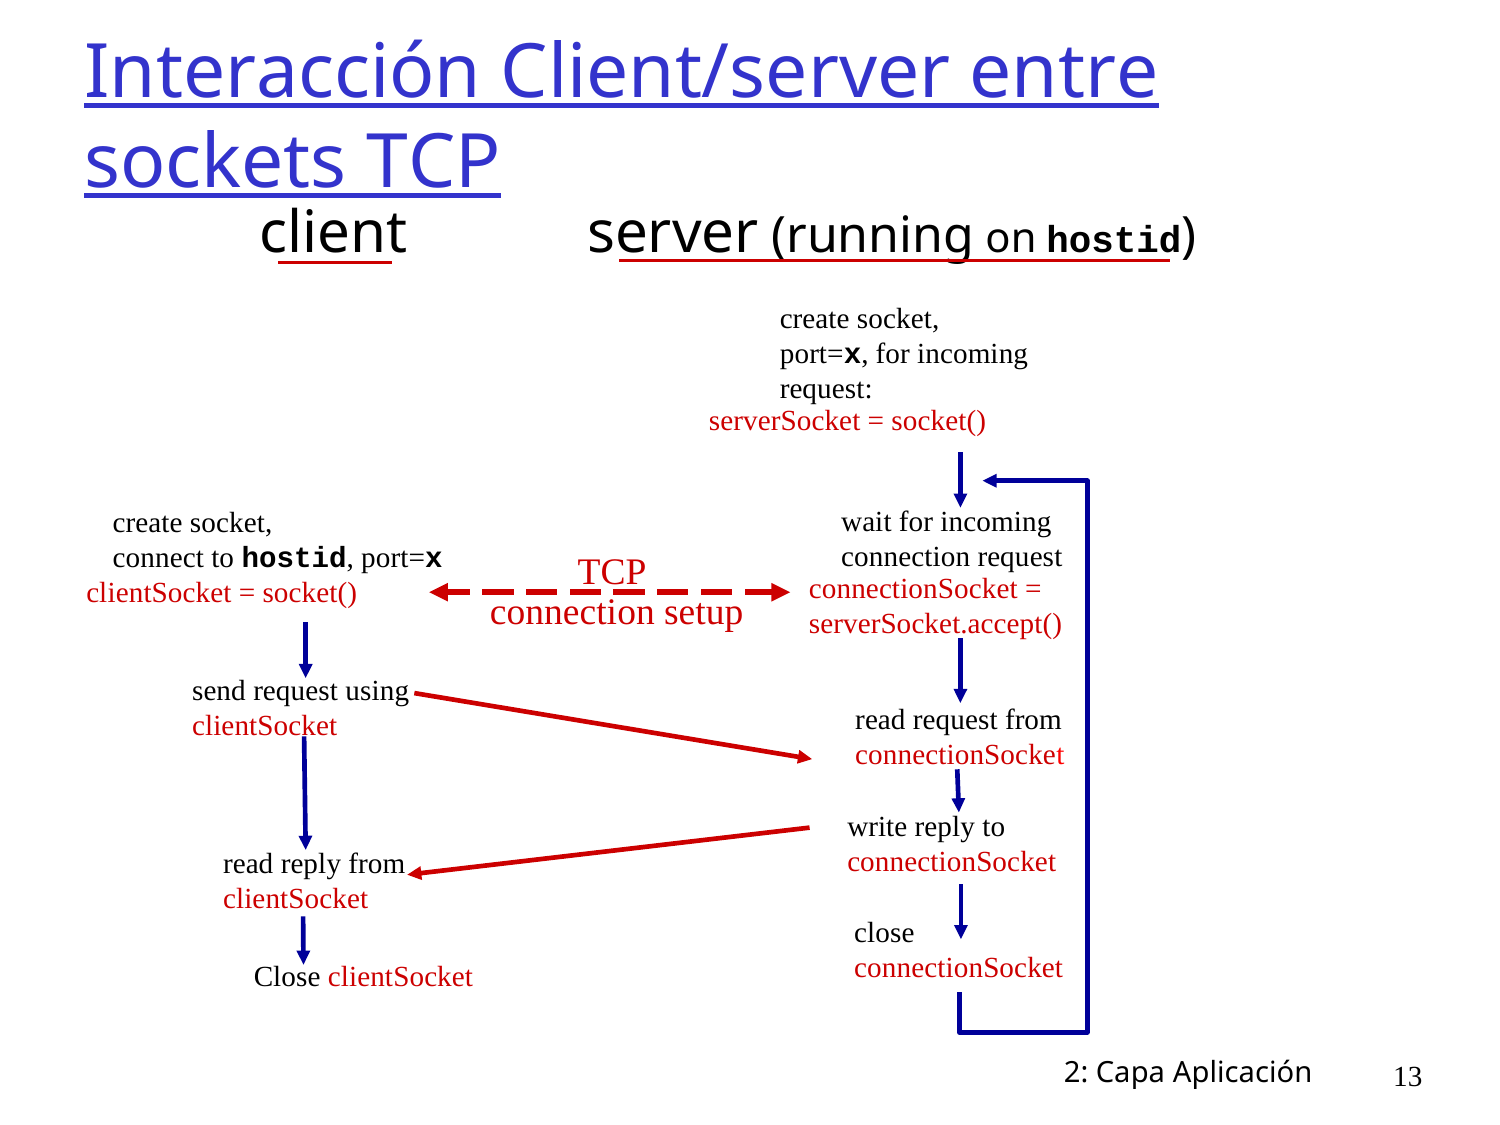

# Interacción Client/server entre sockets TCP
client
server (running on hostid)
create socket,
port=x, for incoming request:
serverSocket = socket()
read reply from
clientSocket
Close clientSocket
close
connectionSocket
wait for incoming
connection request
connectionSocket =
serverSocket.accept()
create socket,
connect to hostid, port=x
clientSocket = socket()
TCP
connection setup
send request using
clientSocket
read request from
connectionSocket
write reply to
connectionSocket